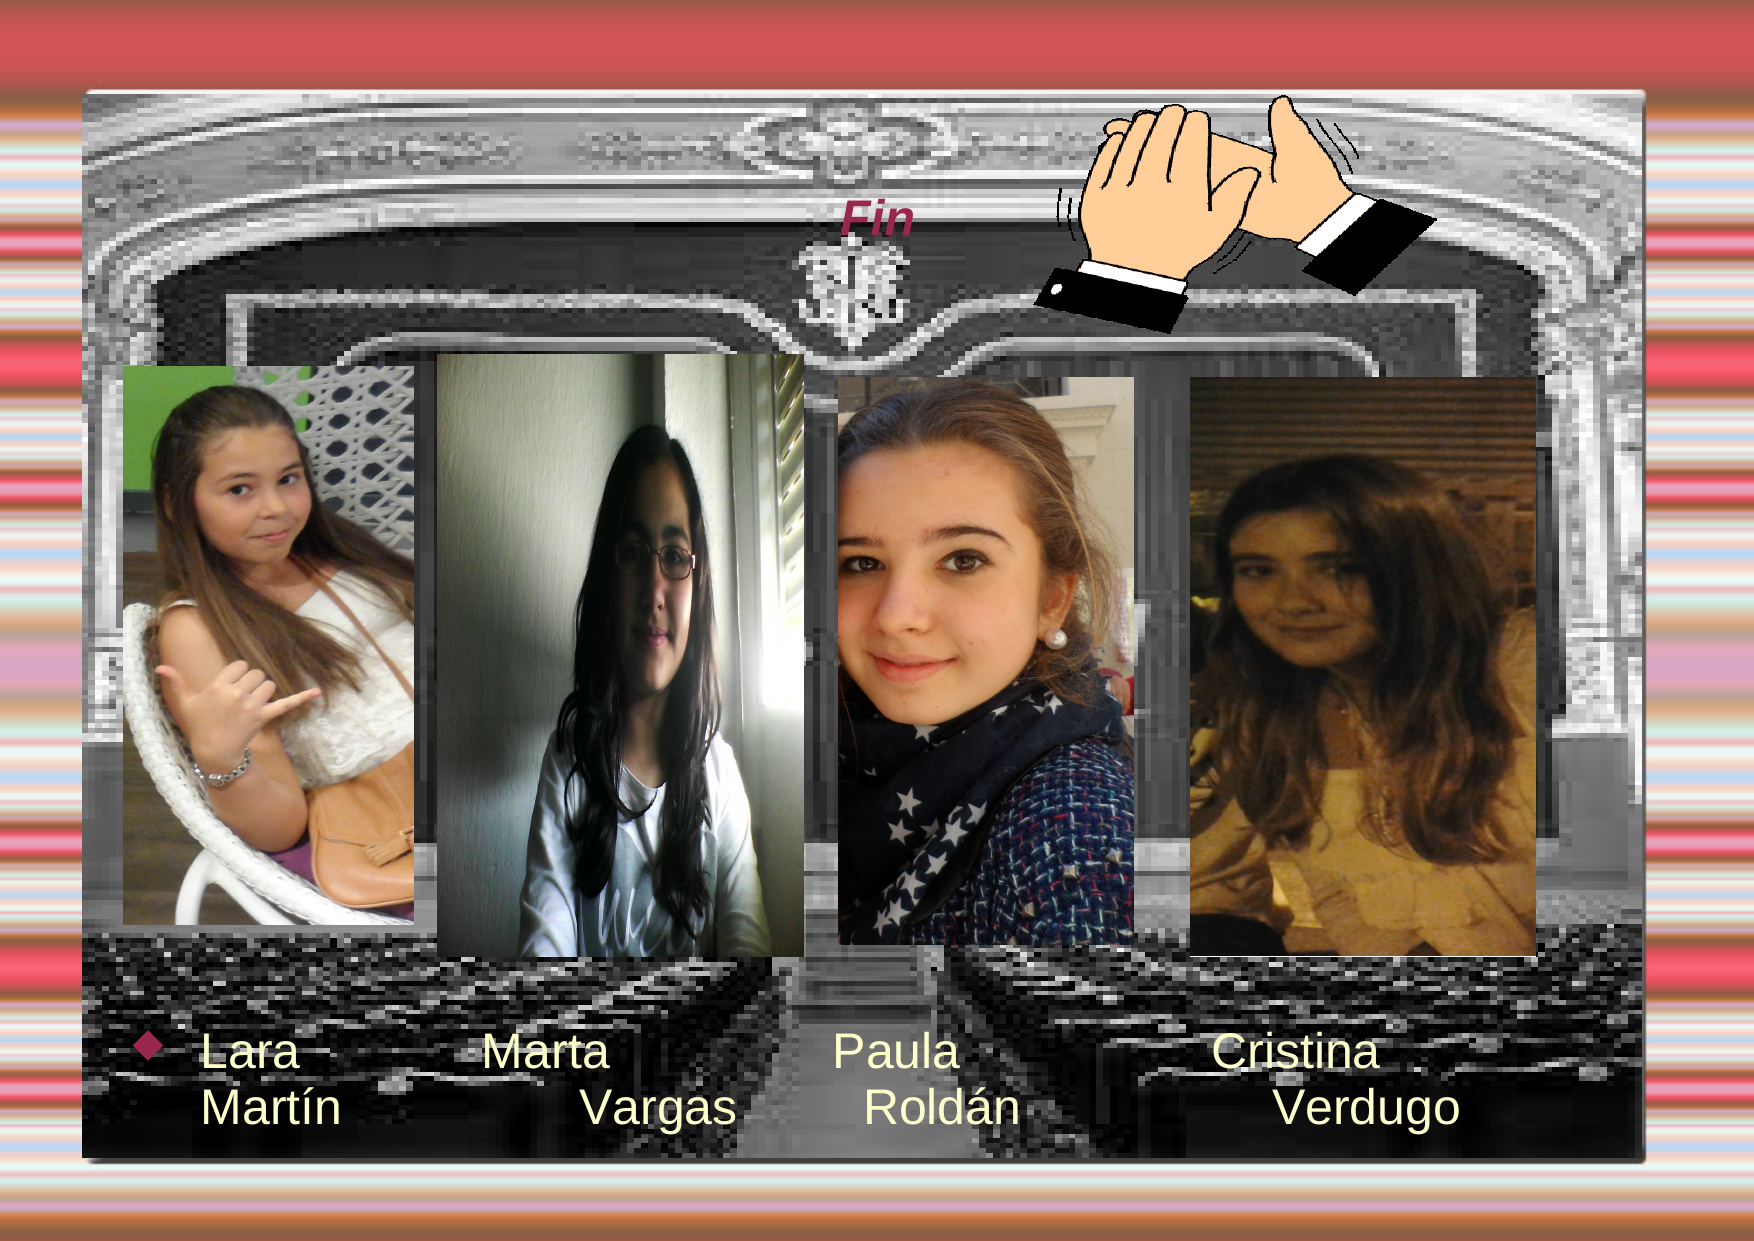

Fin
# Lara Marta Paula Cristina
Martín Vargas Roldán Verdugo